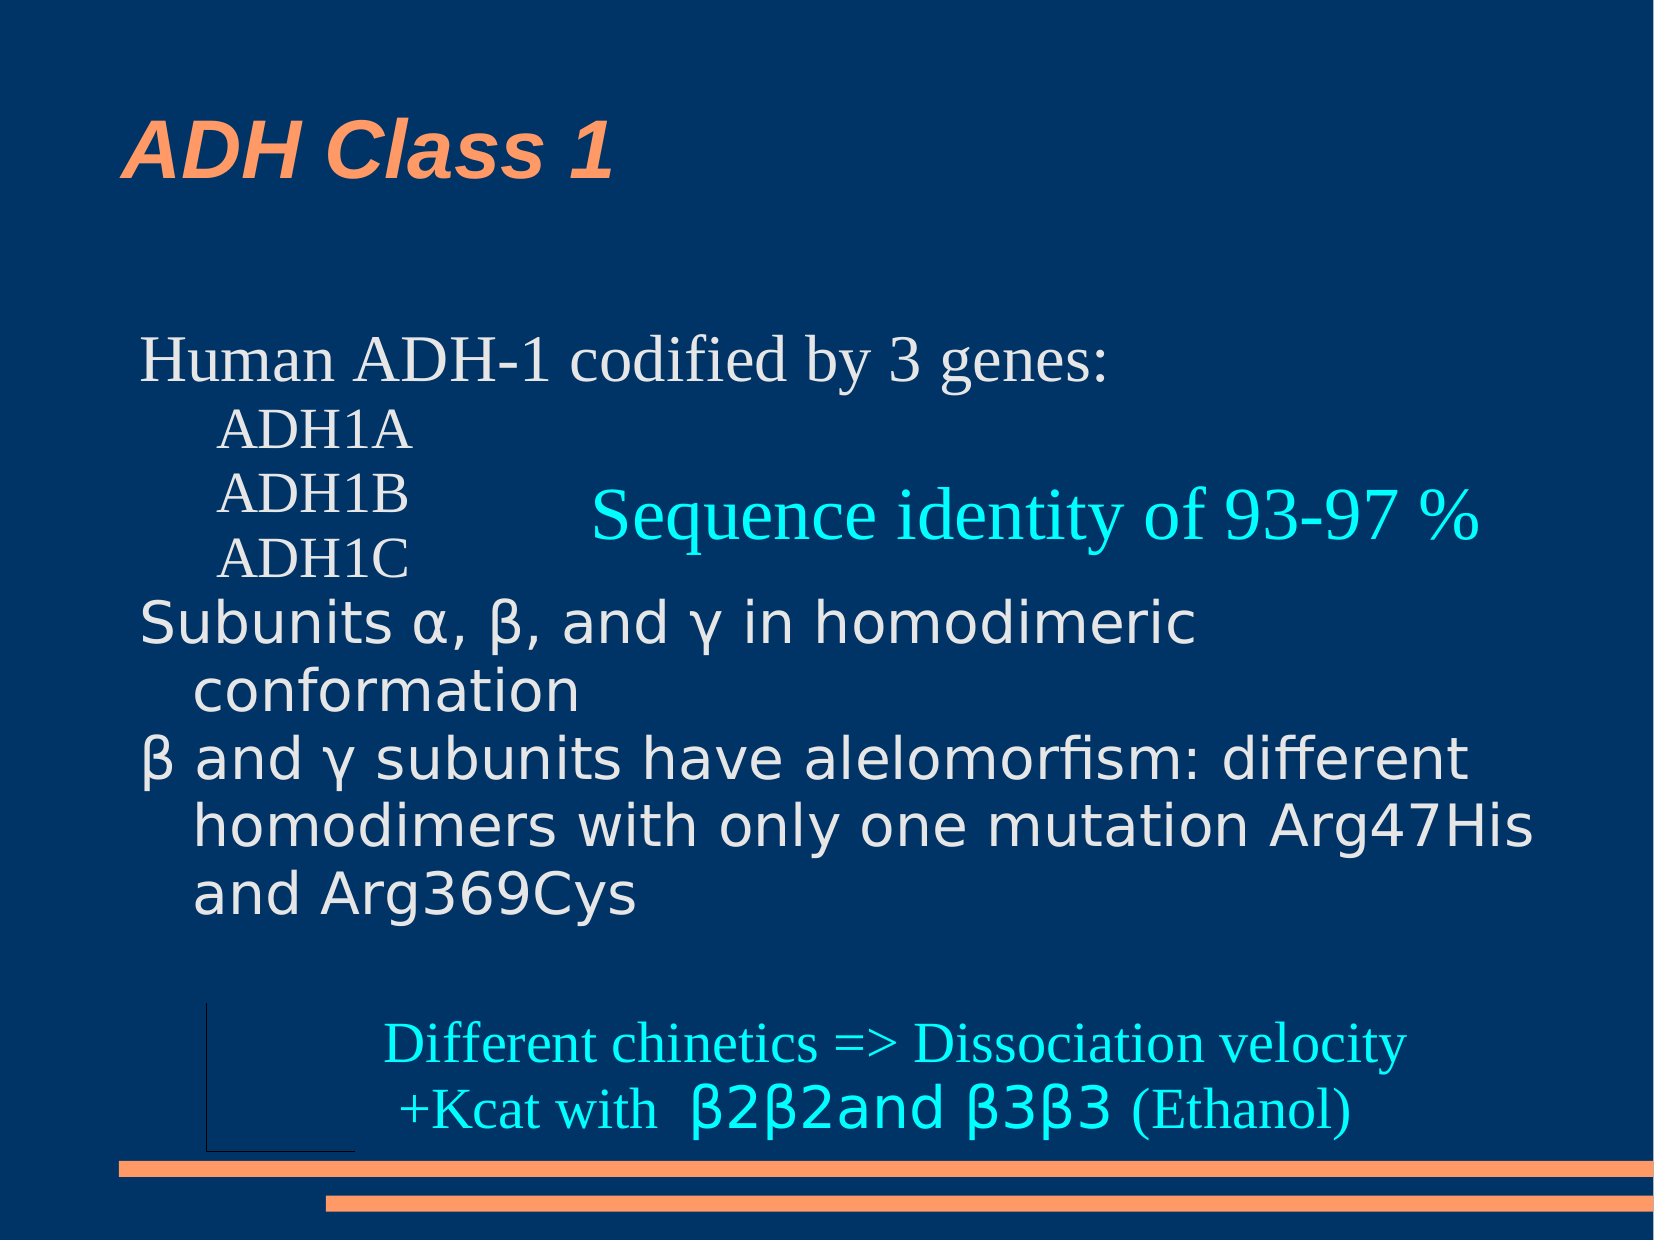

# ADH Class 1
Human ADH-1 codified by 3 genes:
ADH1A
ADH1B
ADH1C
Subunits α, β, and γ in homodimeric conformation
β and γ subunits have alelomorfism: different homodimers with only one mutation Arg47His and Arg369Cys
Sequence identity of 93-97 %
Different chinetics => Dissociation velocity
 +Kcat with β2β2and β3β3 (Ethanol)